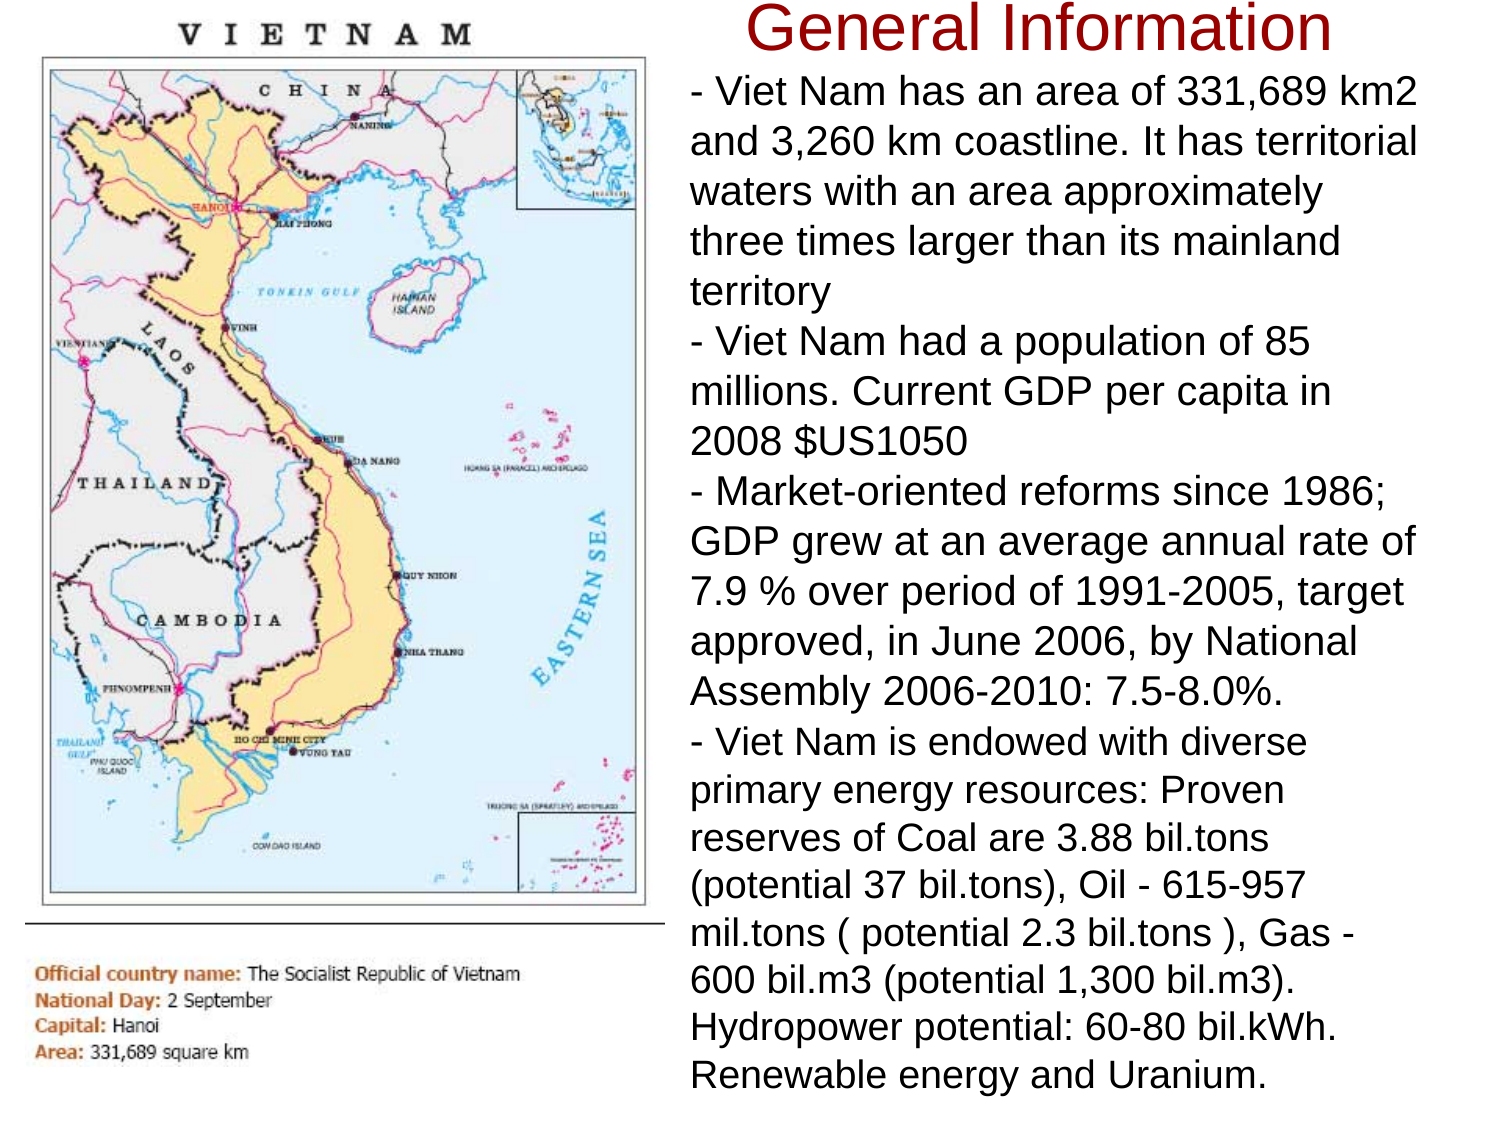

# General Information - Viet Nam has an area of 331,689 km2 and 3,260 km coastline. It has territorial waters with an area approximately three times larger than its mainland territory - Viet Nam had a population of 85 millions. Current GDP per capita in 2008 $US1050 - Market-oriented reforms since 1986; GDP grew at an average annual rate of 7.9 % over period of 1991-2005, target approved, in June 2006, by National Assembly 2006-2010: 7.5-8.0%. - Viet Nam is endowed with diverse primary energy resources: Proven reserves of Coal are 3.88 bil.tons (potential 37 bil.tons), Oil - 615-957 mil.tons ( potential 2.3 bil.tons ), Gas - 600 bil.m3 (potential 1,300 bil.m3). Hydropower potential: 60-80 bil.kWh. Renewable energy and Uranium.